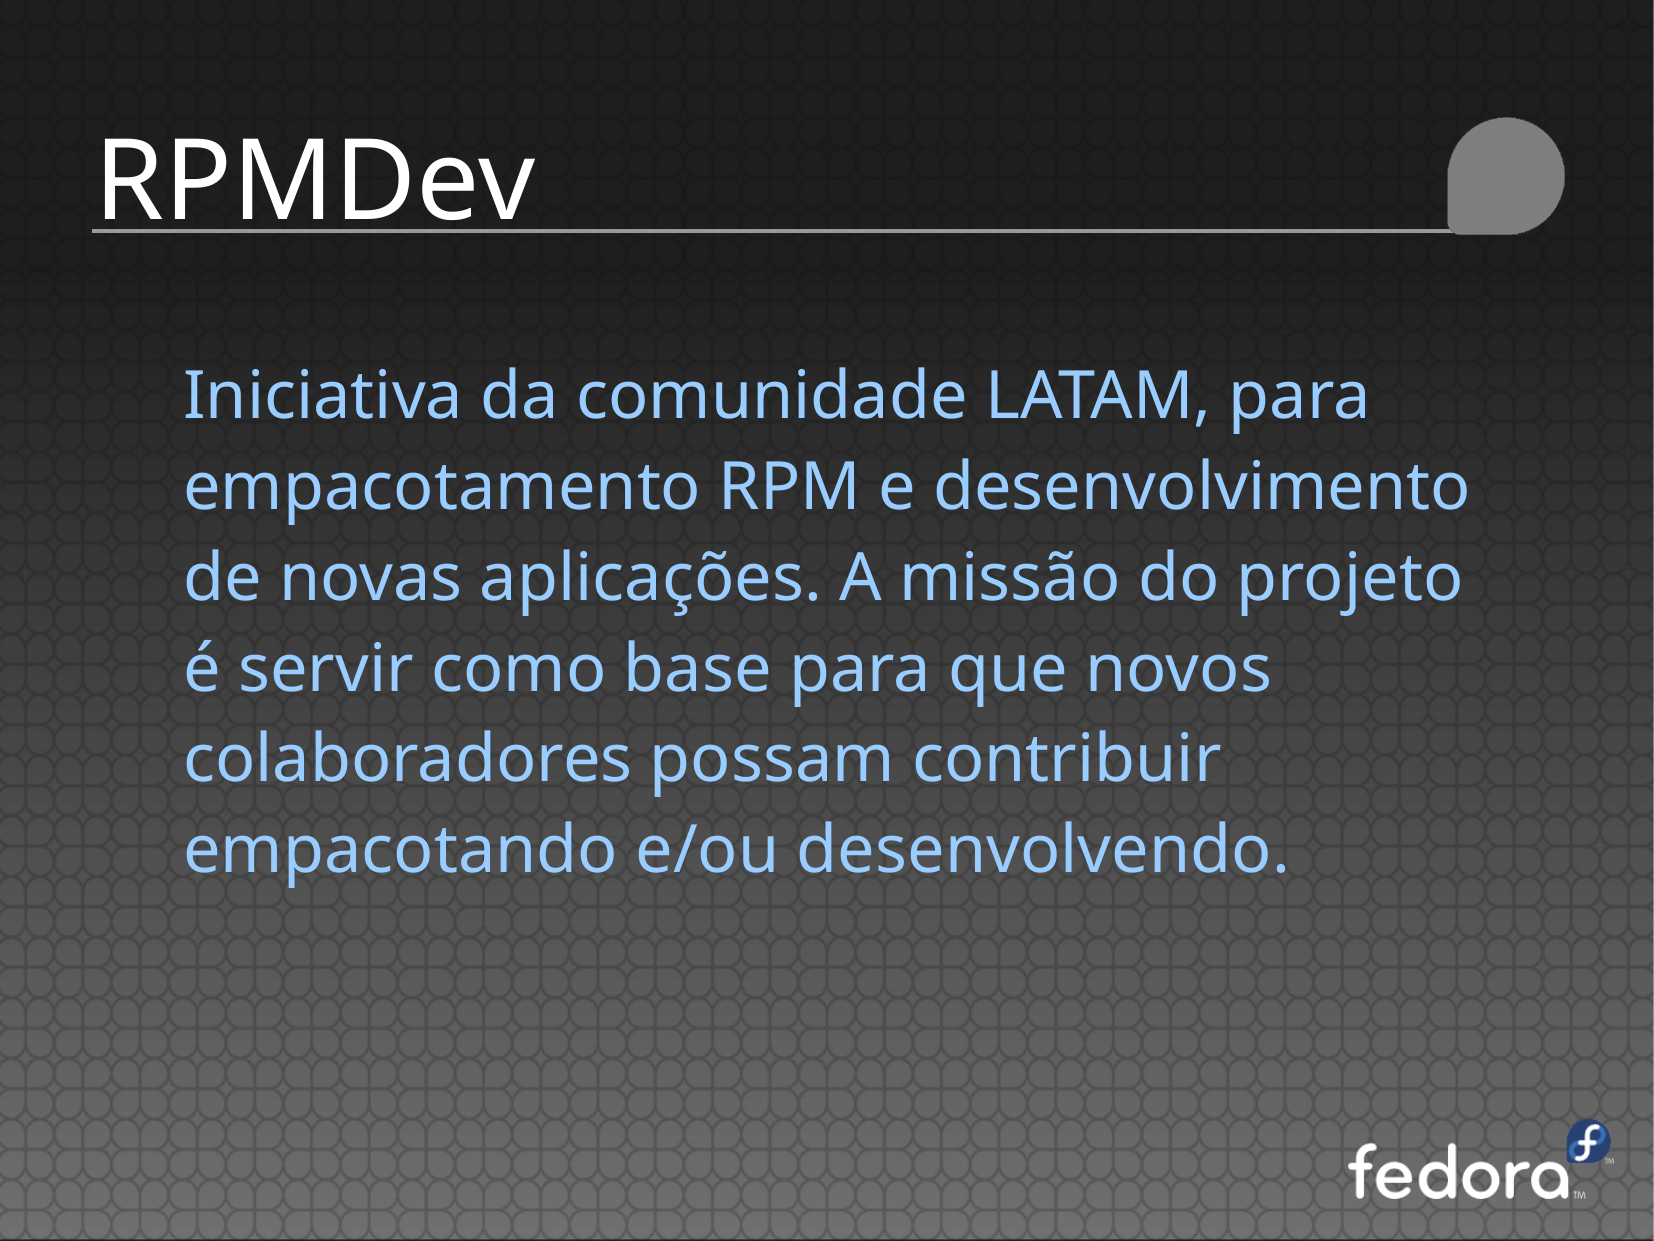

# RPMDev
Iniciativa da comunidade LATAM, para empacotamento RPM e desenvolvimento de novas aplicações. A missão do projeto é servir como base para que novos colaboradores possam contribuir empacotando e/ou desenvolvendo.